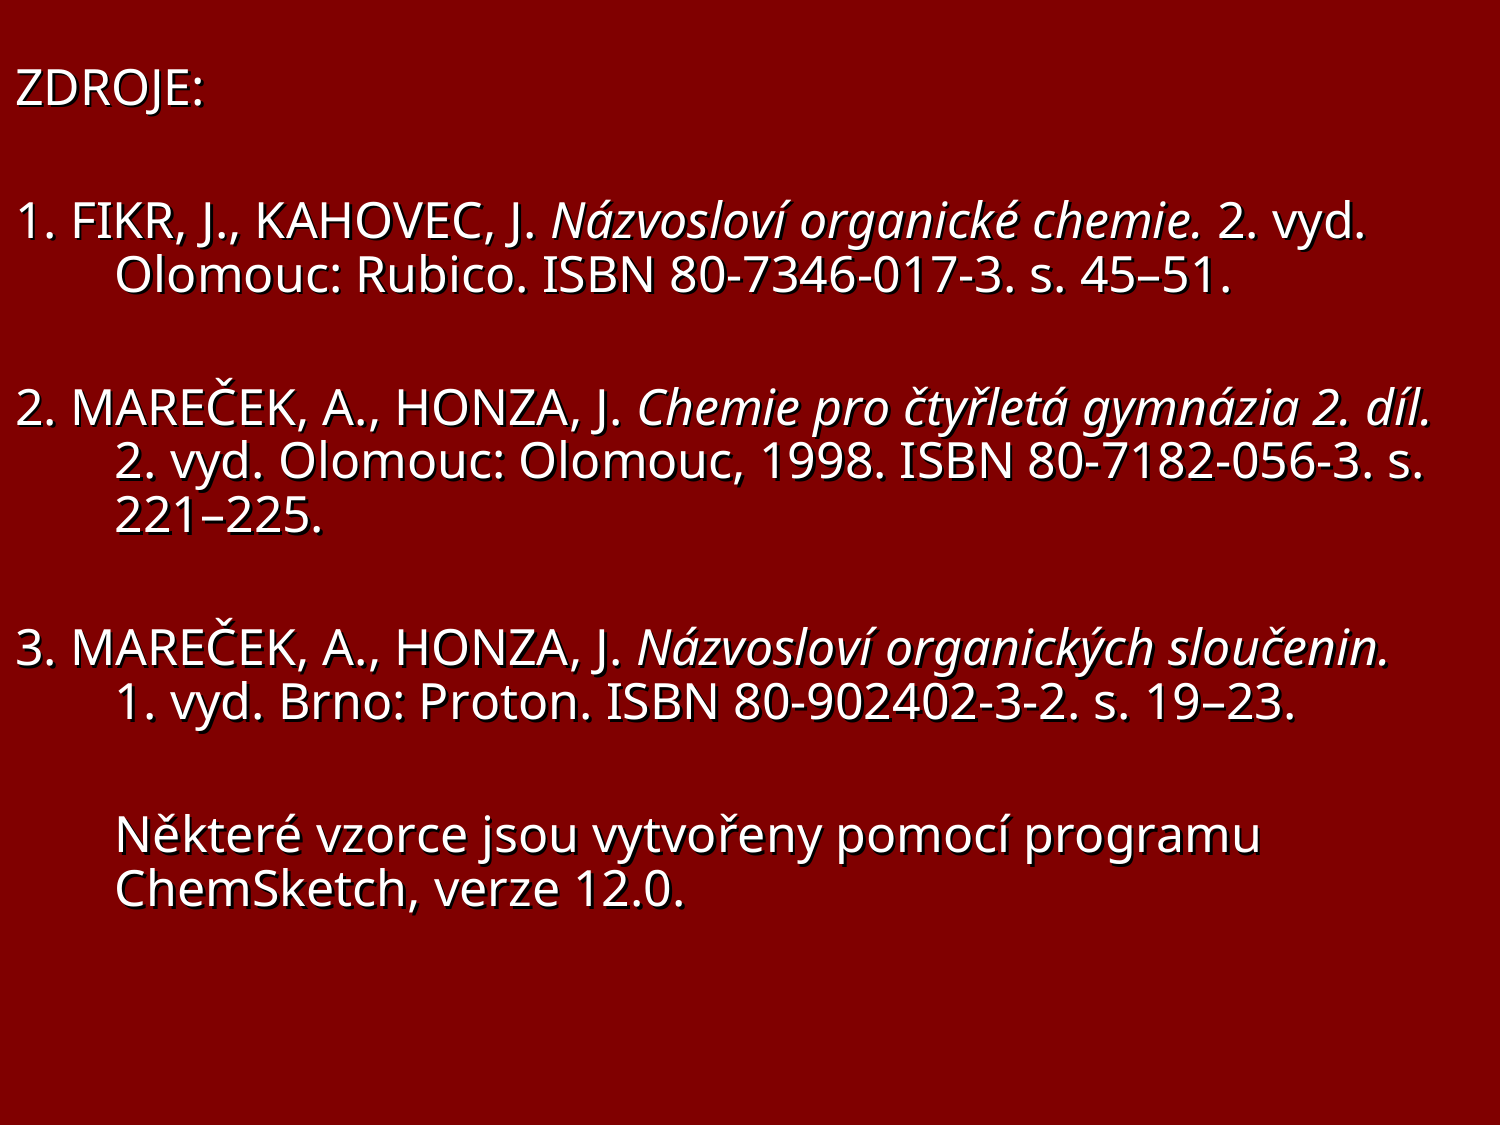

# ZDROJE:
1. FIKR, J., KAHOVEC, J. Názvosloví organické chemie. 2. vyd. Olomouc: Rubico. ISBN 80-7346-017-3. s. 45–51.
2. MAREČEK, A., HONZA, J. Chemie pro čtyřletá gymnázia 2. díl. 2. vyd. Olomouc: Olomouc, 1998. ISBN 80-7182-056-3. s. 221–225.
3. MAREČEK, A., HONZA, J. Názvosloví organických sloučenin.
1. vyd. Brno: Proton. ISBN 80-902402-3-2. s. 19–23.
	Některé vzorce jsou vytvořeny pomocí programu ChemSketch, verze 12.0.